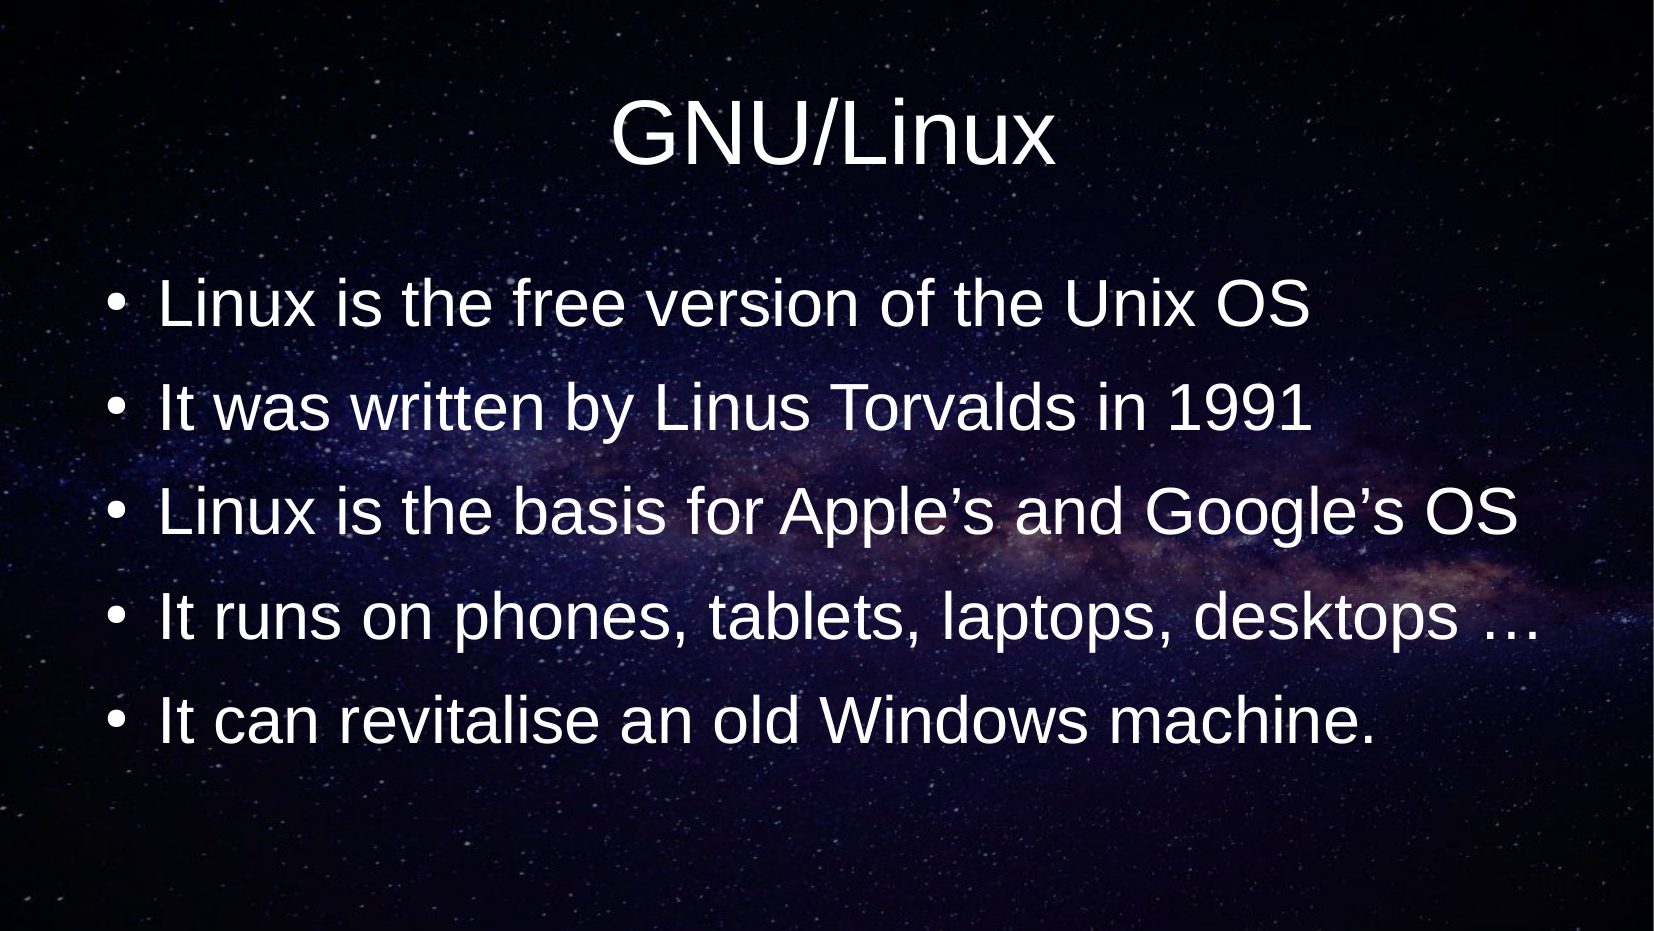

# GNU/Linux
Linux is the free version of the Unix OS
It was written by Linus Torvalds in 1991
Linux is the basis for Apple’s and Google’s OS
It runs on phones, tablets, laptops, desktops …
It can revitalise an old Windows machine.